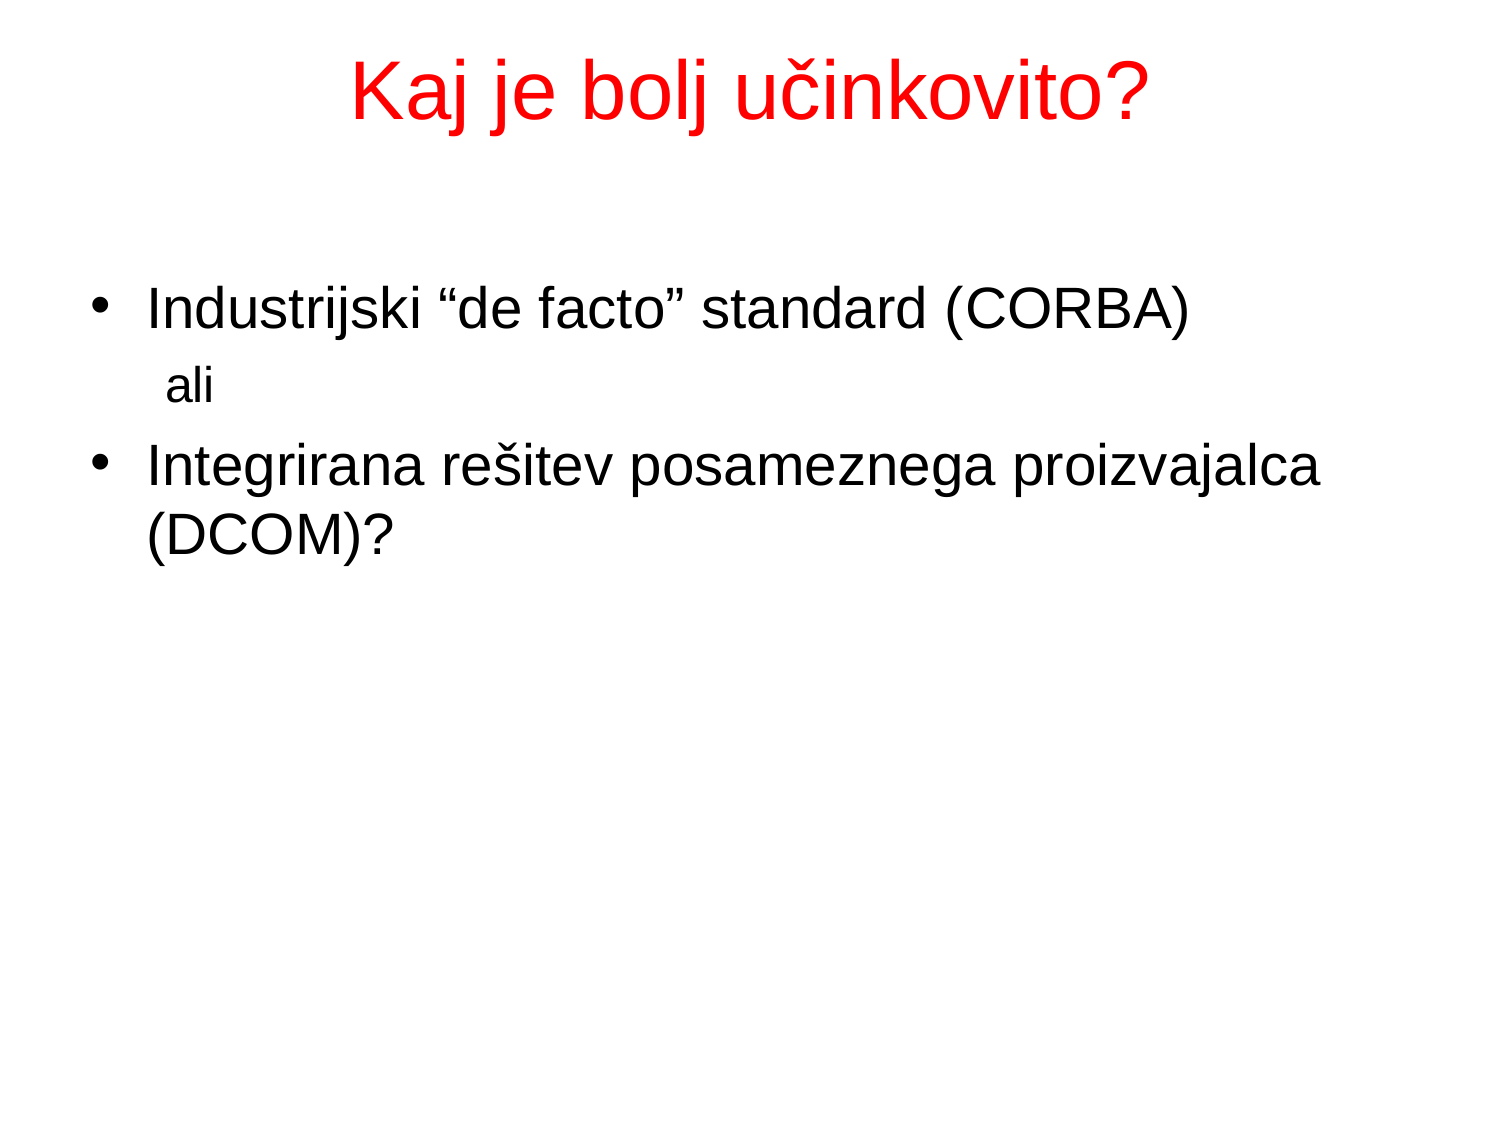

# Kaj je bolj učinkovito?
Industrijski “de facto” standard (CORBA)
ali
Integrirana rešitev posameznega proizvajalca (DCOM)?